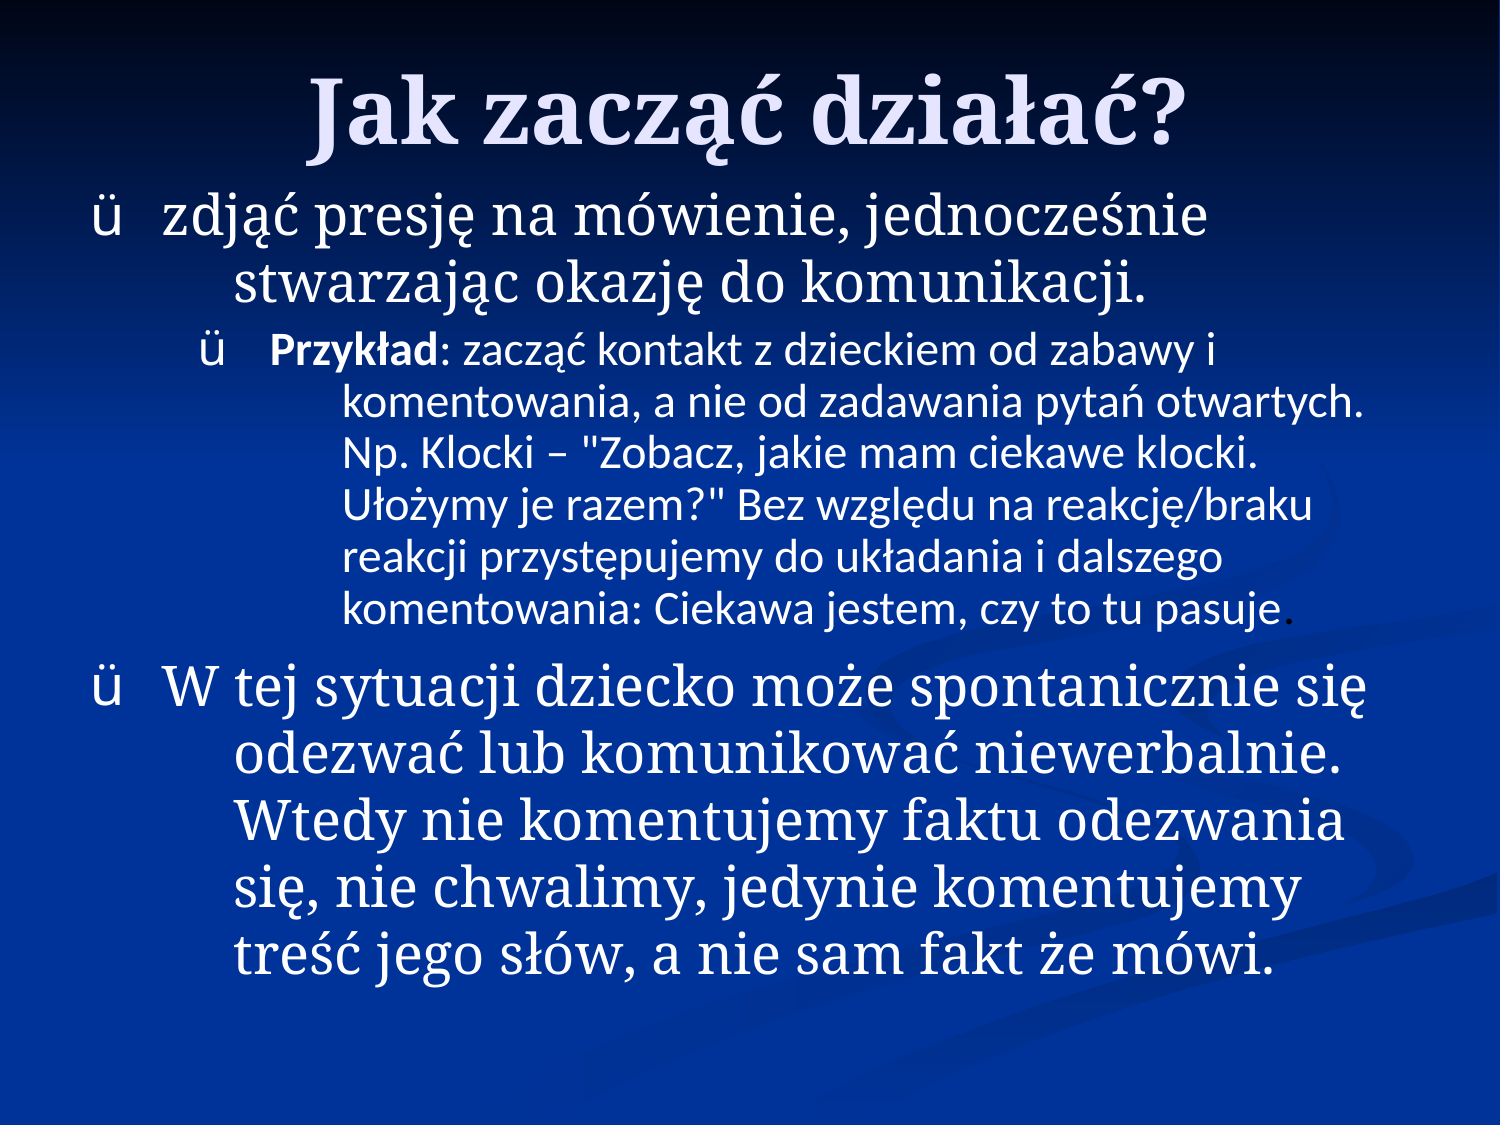

# Jak zacząć działać?
zdjąć presję na mówienie, jednocześnie stwarzając okazję do komunikacji.
Przykład: zacząć kontakt z dzieckiem od zabawy i komentowania, a nie od zadawania pytań otwartych. Np. Klocki – "Zobacz, jakie mam ciekawe klocki. Ułożymy je razem?" Bez względu na reakcję/braku reakcji przystępujemy do układania i dalszego komentowania: Ciekawa jestem, czy to tu pasuje.
W tej sytuacji dziecko może spontanicznie się odezwać lub komunikować niewerbalnie. Wtedy nie komentujemy faktu odezwania się, nie chwalimy, jedynie komentujemy treść jego słów, a nie sam fakt że mówi.